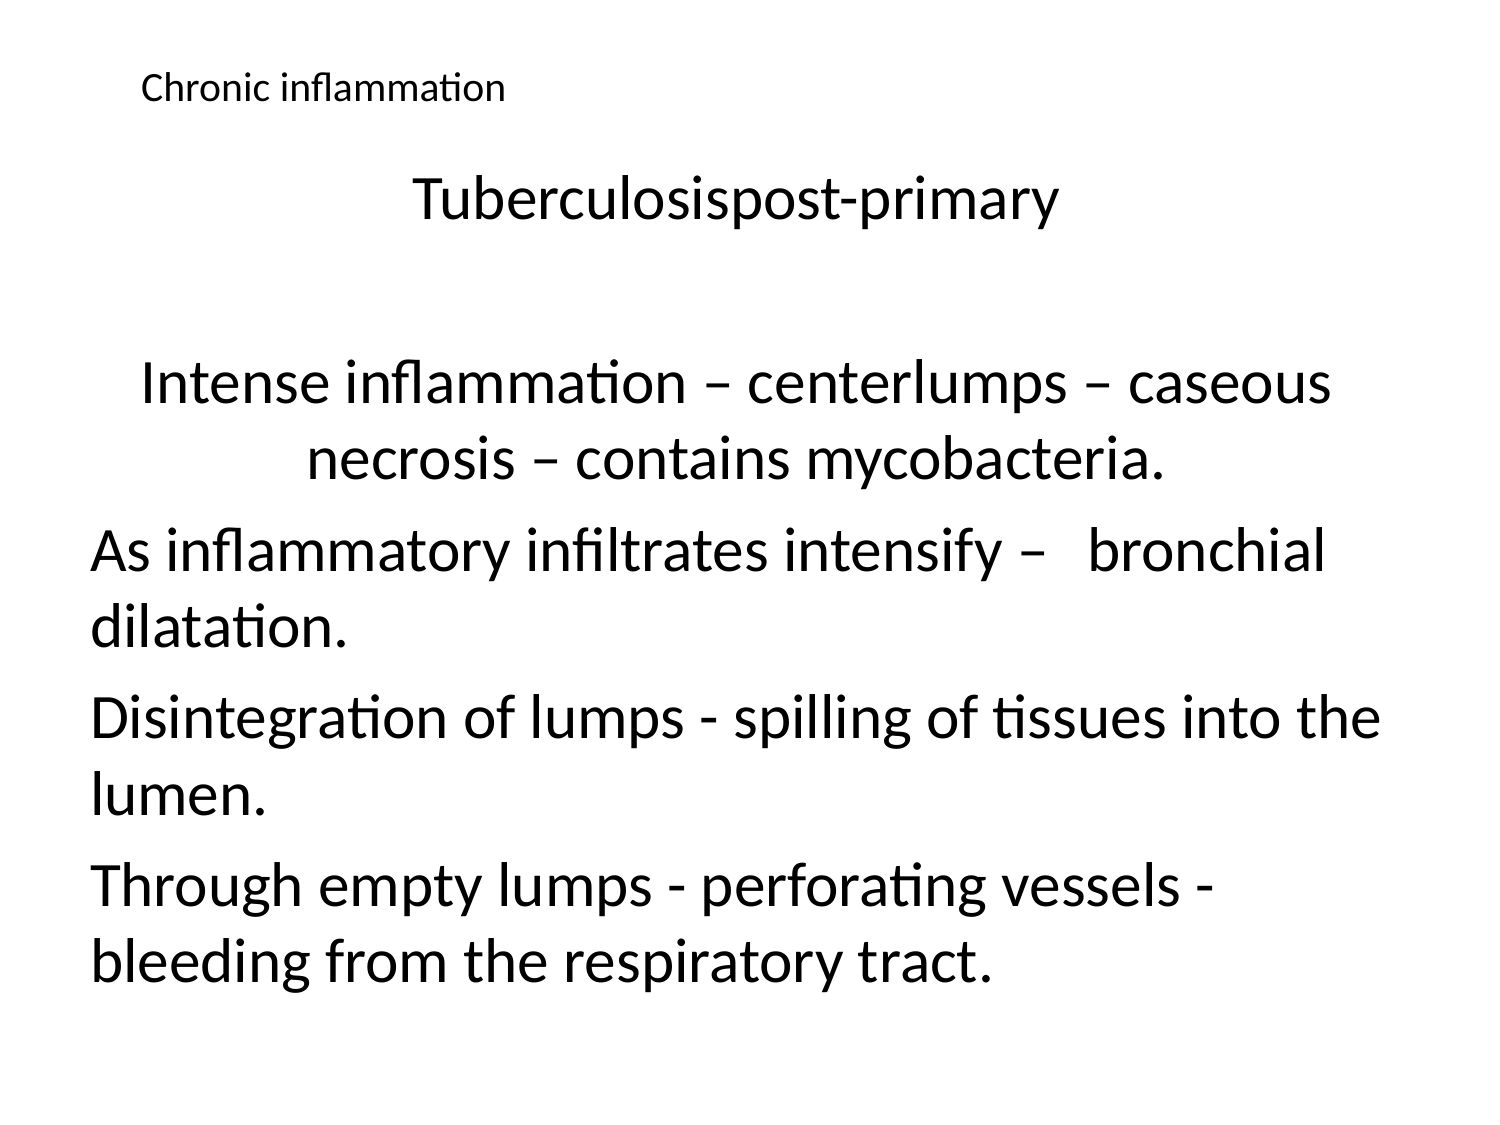

# Chronic inflammation
Tuberculosispost-primary
Intense inflammation – centerlumps – caseous necrosis – contains mycobacteria.
As inflammatory infiltrates intensify –	bronchial dilatation.
Disintegration of lumps - spilling of tissues into the lumen.
Through empty lumps - perforating vessels - bleeding from the respiratory tract.